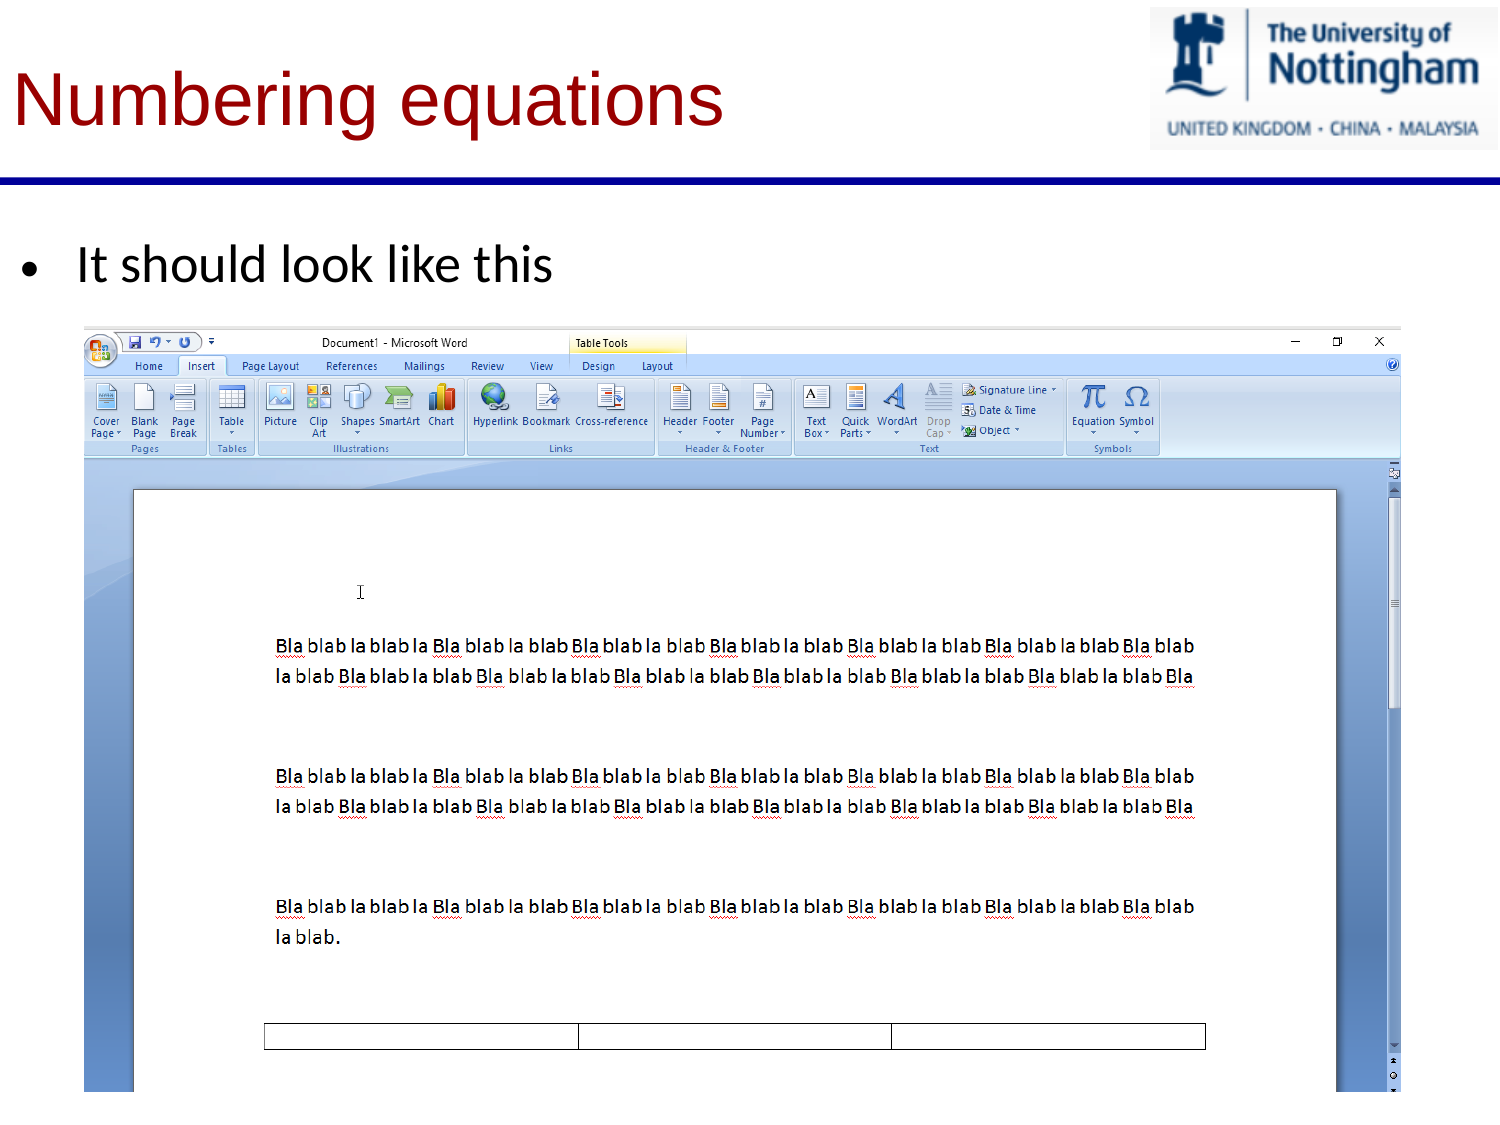

# Numbering equations
It should look like this